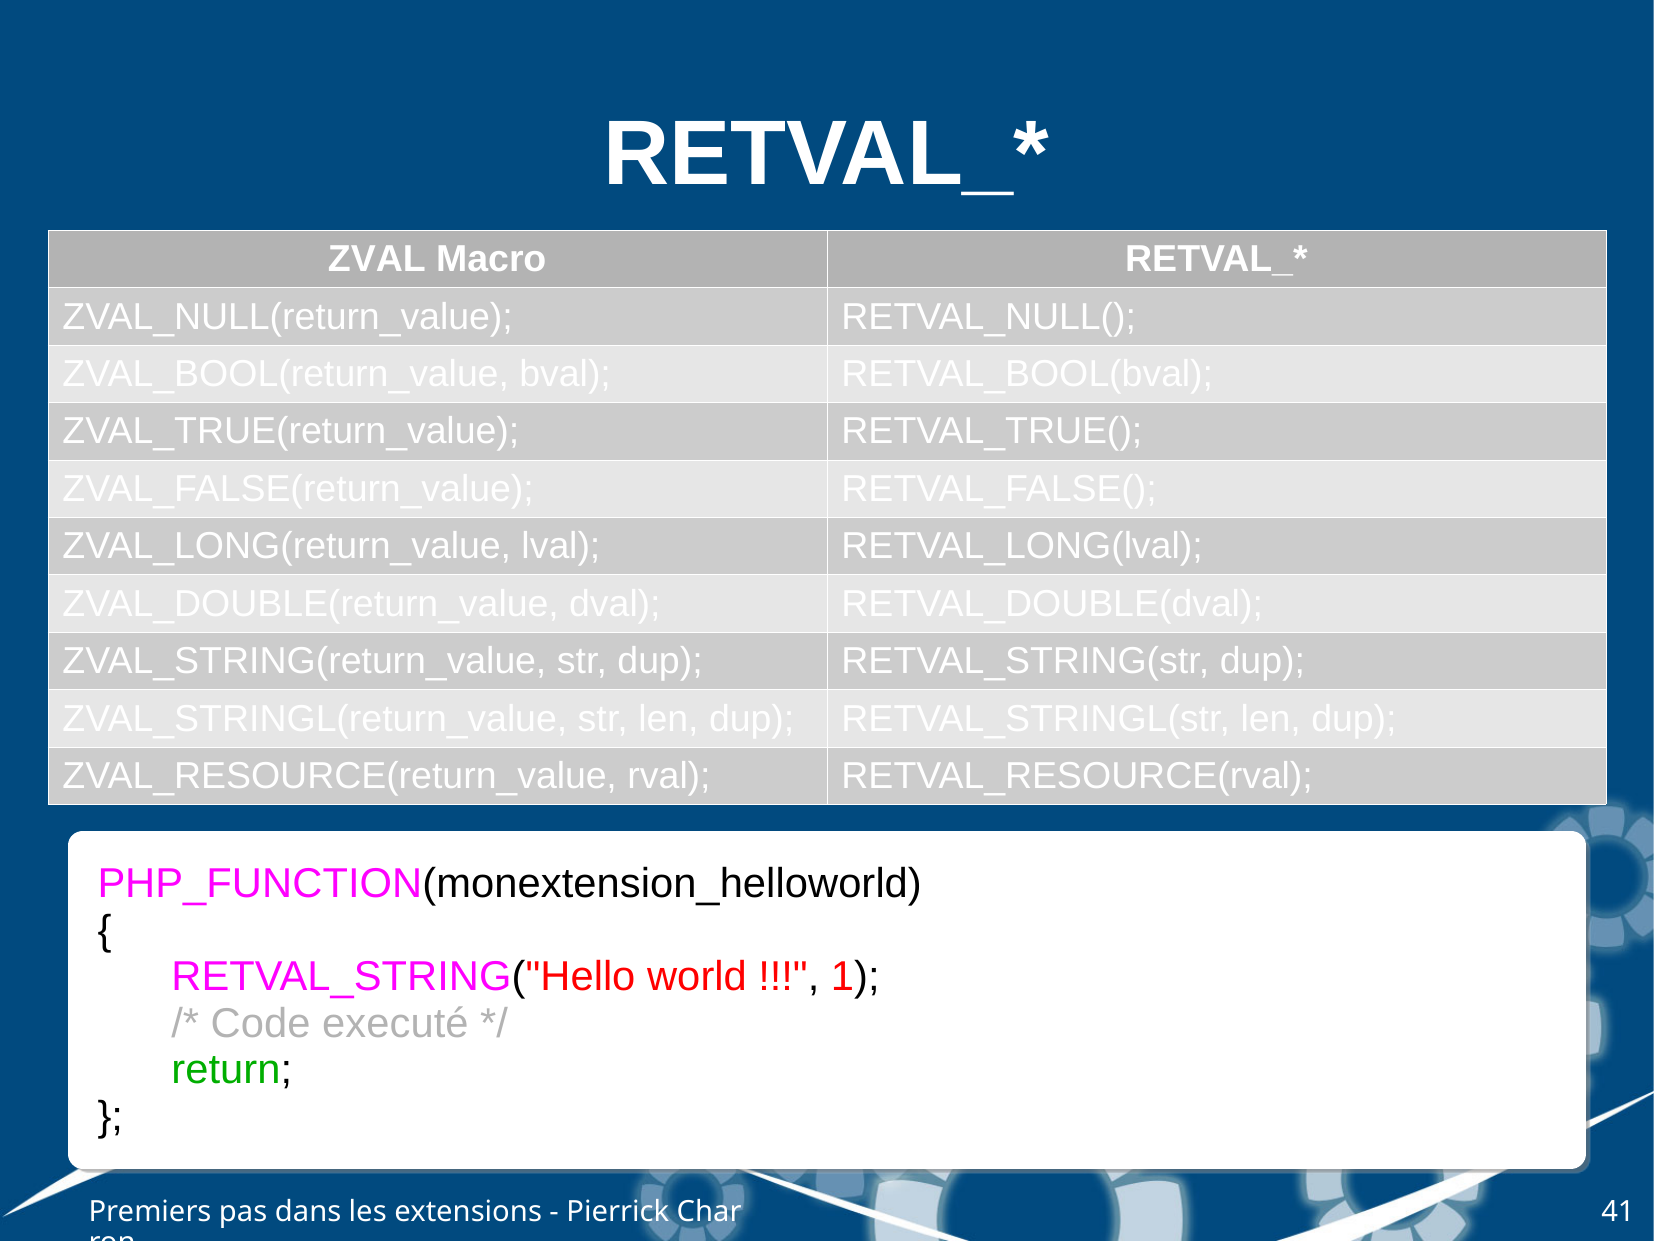

# RETVAL_*
| ZVAL Macro | RETVAL\_\* |
| --- | --- |
| ZVAL\_NULL(return\_value); | RETVAL\_NULL(); |
| ZVAL\_BOOL(return\_value, bval); | RETVAL\_BOOL(bval); |
| ZVAL\_TRUE(return\_value); | RETVAL\_TRUE(); |
| ZVAL\_FALSE(return\_value); | RETVAL\_FALSE(); |
| ZVAL\_LONG(return\_value, lval); | RETVAL\_LONG(lval); |
| ZVAL\_DOUBLE(return\_value, dval); | RETVAL\_DOUBLE(dval); |
| ZVAL\_STRING(return\_value, str, dup); | RETVAL\_STRING(str, dup); |
| ZVAL\_STRINGL(return\_value, str, len, dup); | RETVAL\_STRINGL(str, len, dup); |
| ZVAL\_RESOURCE(return\_value, rval); | RETVAL\_RESOURCE(rval); |
PHP_FUNCTION(monextension_helloworld)
{
	RETVAL_STRING("Hello world !!!", 1);
	/* Code executé */
	return;
};
Premiers pas dans les extensions - Pierrick Charron
41